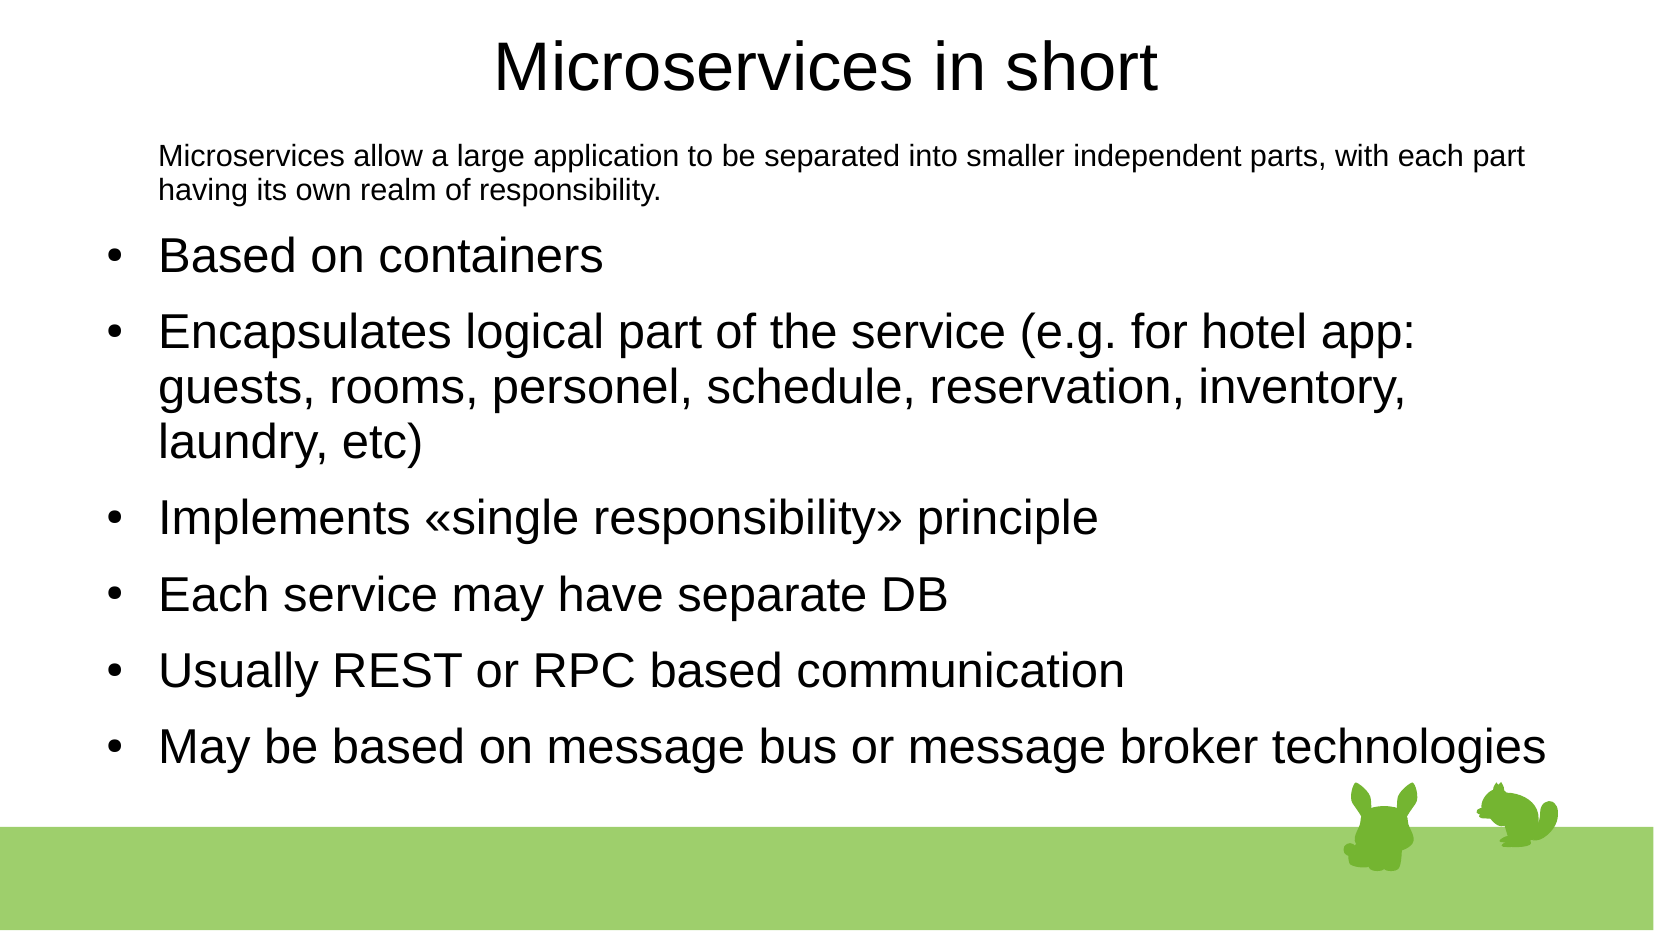

# Microservices in short
Microservices allow a large application to be separated into smaller independent parts, with each part having its own realm of responsibility.
Based on containers
Encapsulates logical part of the service (e.g. for hotel app: guests, rooms, personel, schedule, reservation, inventory, laundry, etc)
Implements «single responsibility» principle
Each service may have separate DB
Usually REST or RPC based communication
May be based on message bus or message broker technologies